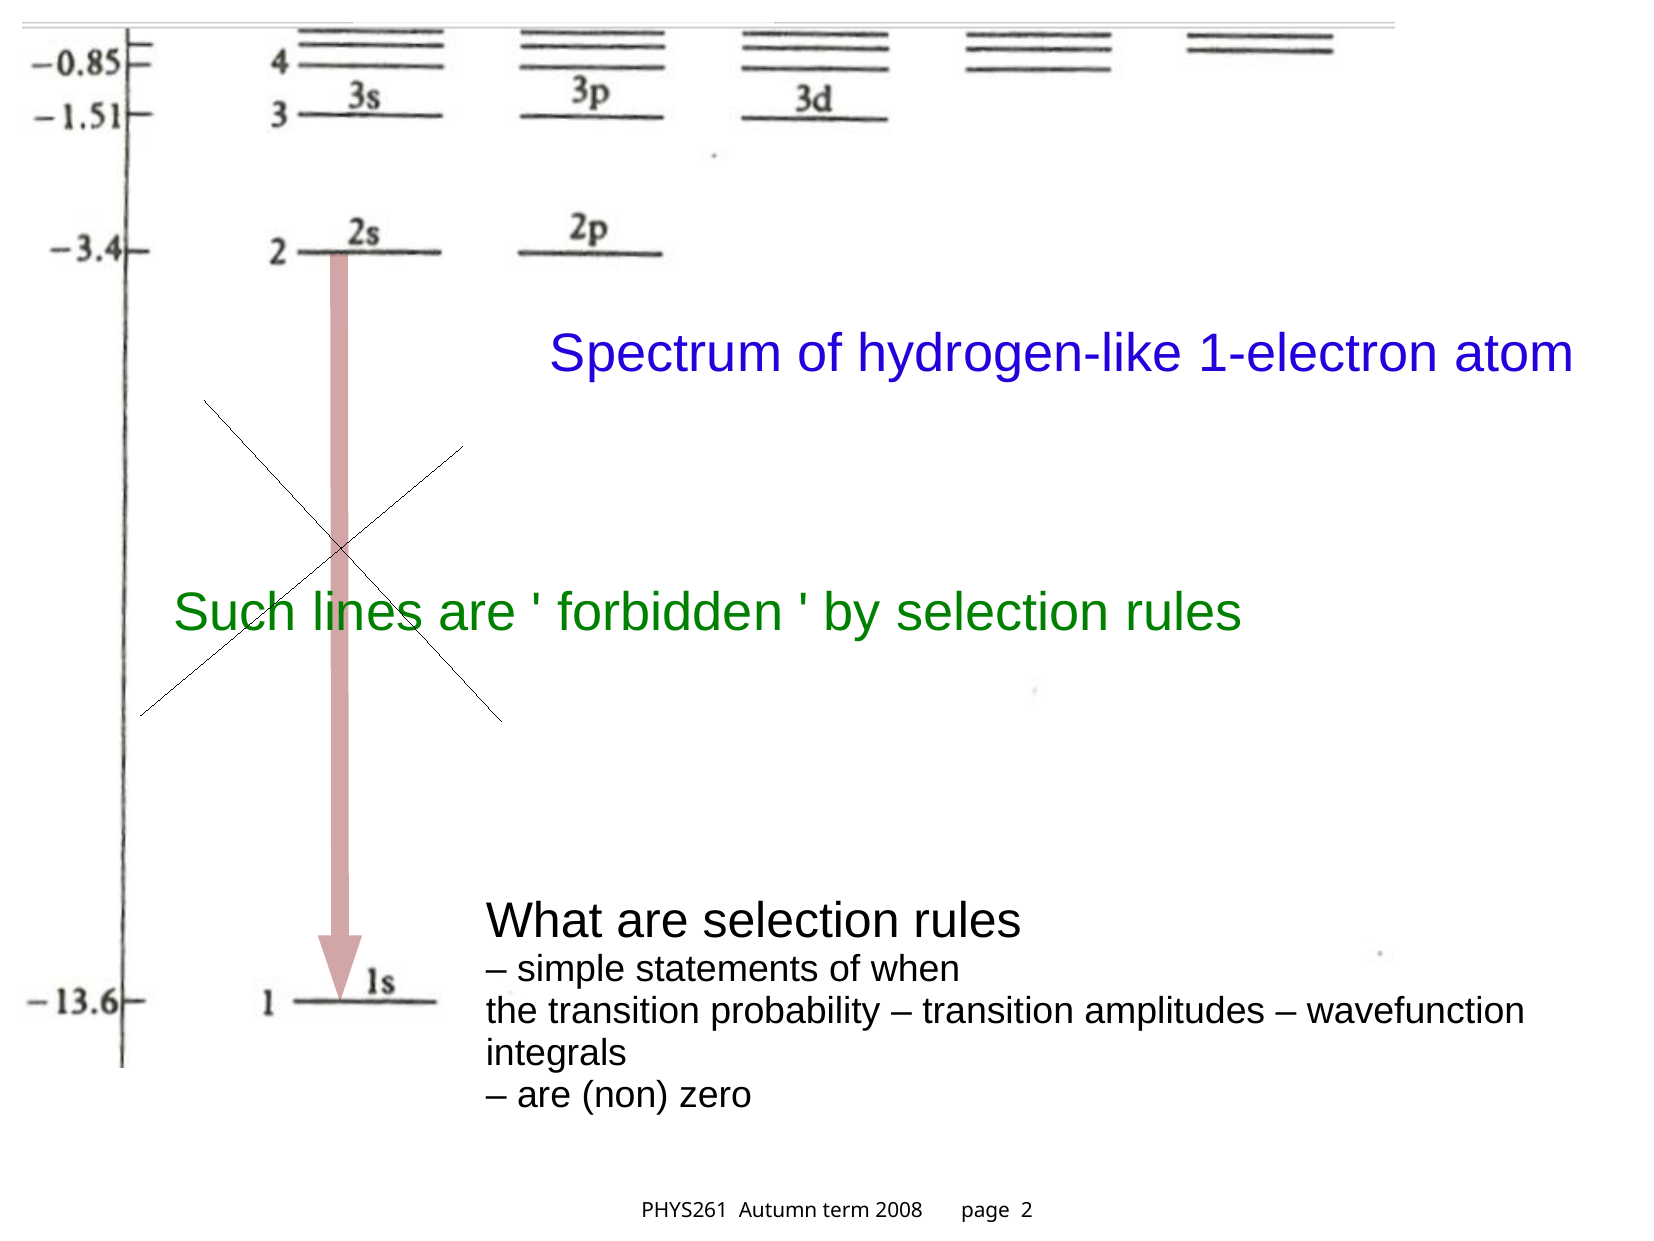

Spectrum of hydrogen-like 1-electron atom
Such lines are ' forbidden ' by selection rules
What are selection rules
– simple statements of when
the transition probability – transition amplitudes – wavefunction integrals
– are (non) zero